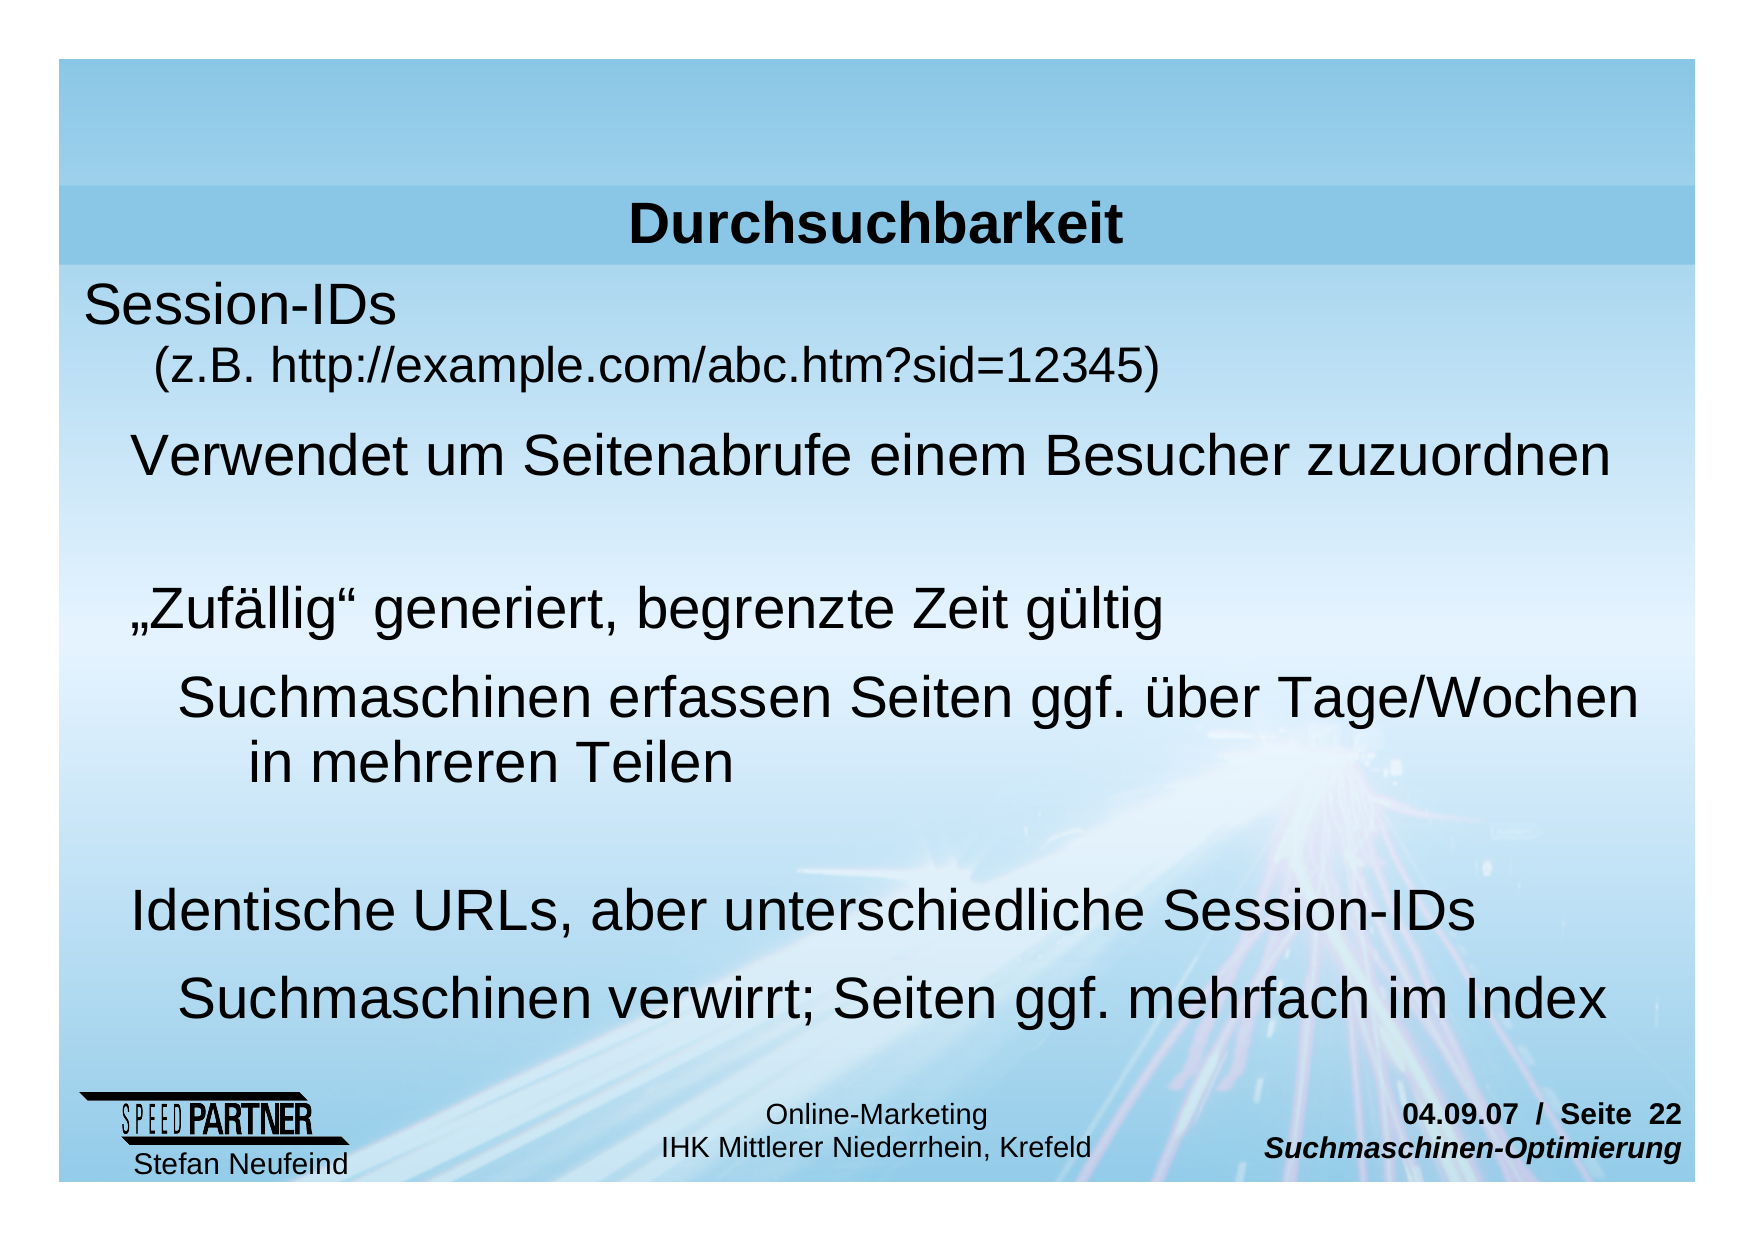

Durchsuchbarkeit
# Session-IDs (z.B. http://example.com/abc.htm?sid=12345)
Verwendet um Seitenabrufe einem Besucher zuzuordnen
„Zufällig“ generiert, begrenzte Zeit gültig
Suchmaschinen erfassen Seiten ggf. über Tage/Wochen in mehreren Teilen
Identische URLs, aber unterschiedliche Session-IDs
Suchmaschinen verwirrt; Seiten ggf. mehrfach im Index